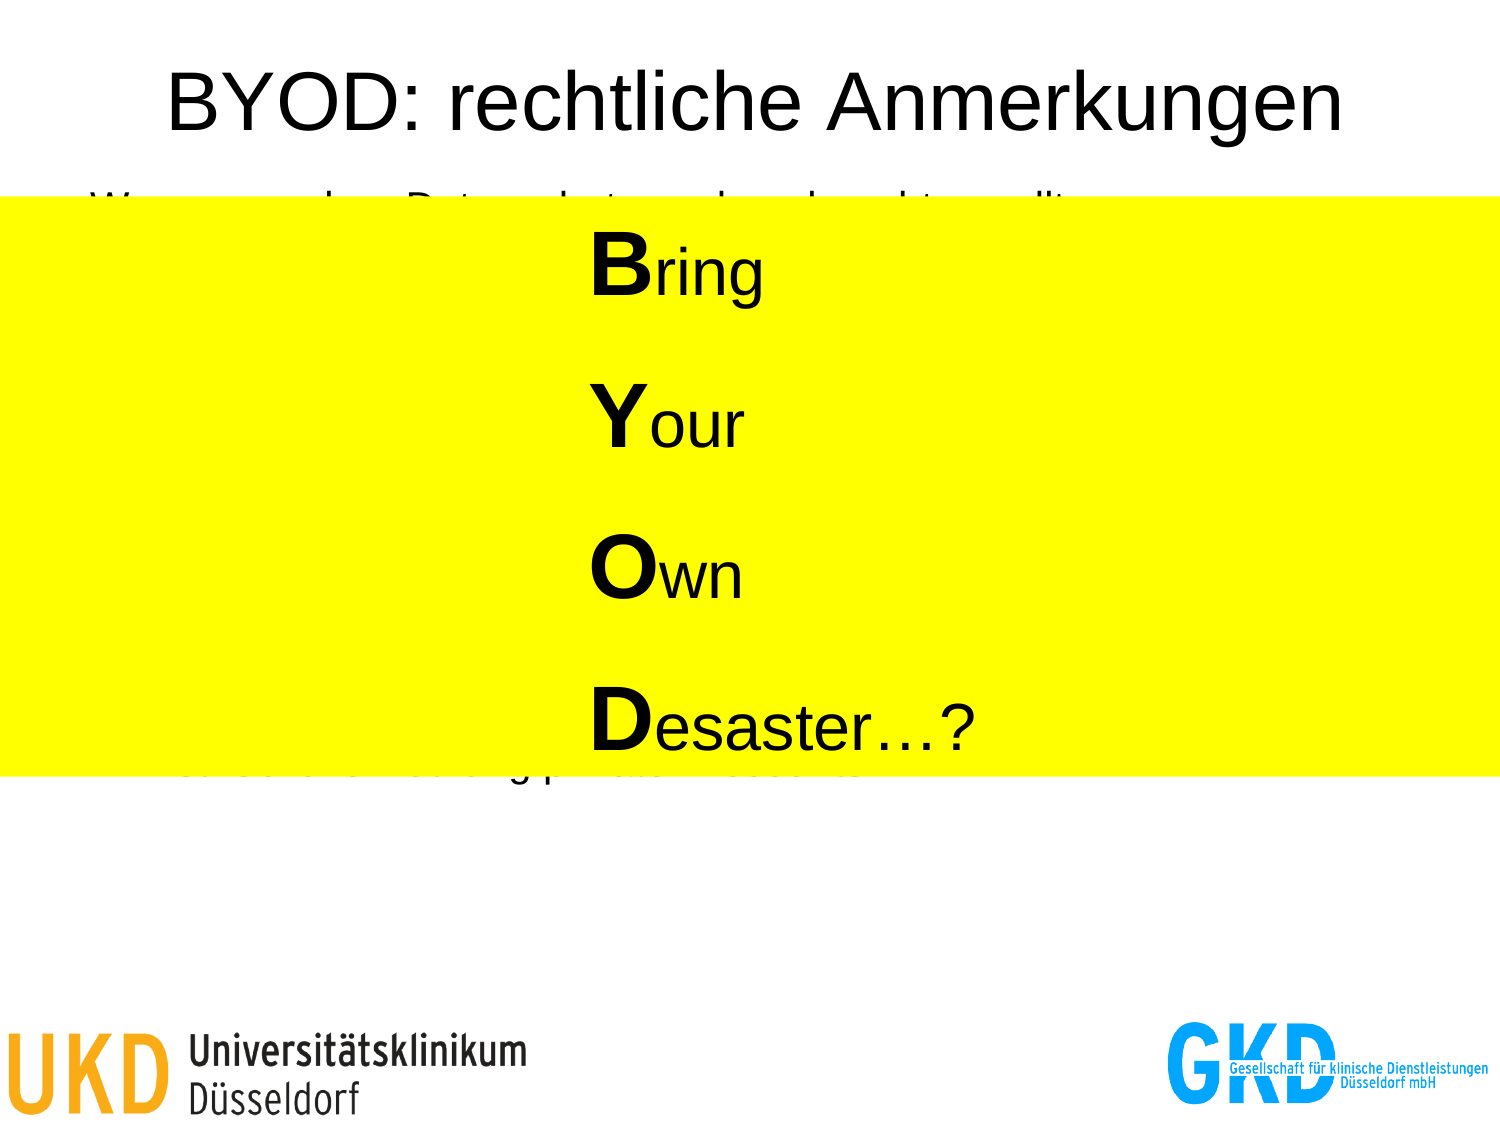

# BYOD: rechtliche Anmerkungen
Was man neben Datenschutz noch so beachten sollte:
Arbeitsrecht
Urheberrecht
Lizenzrecht
Compliance / Unternehmenssicherheit
Strafrecht
Steuerrecht
Haftungsrecht
Vertragsrecht
Geheimnisschutz
Betriebliche Nutzung privater Accounts
Bring
Your
Own
Desaster…?